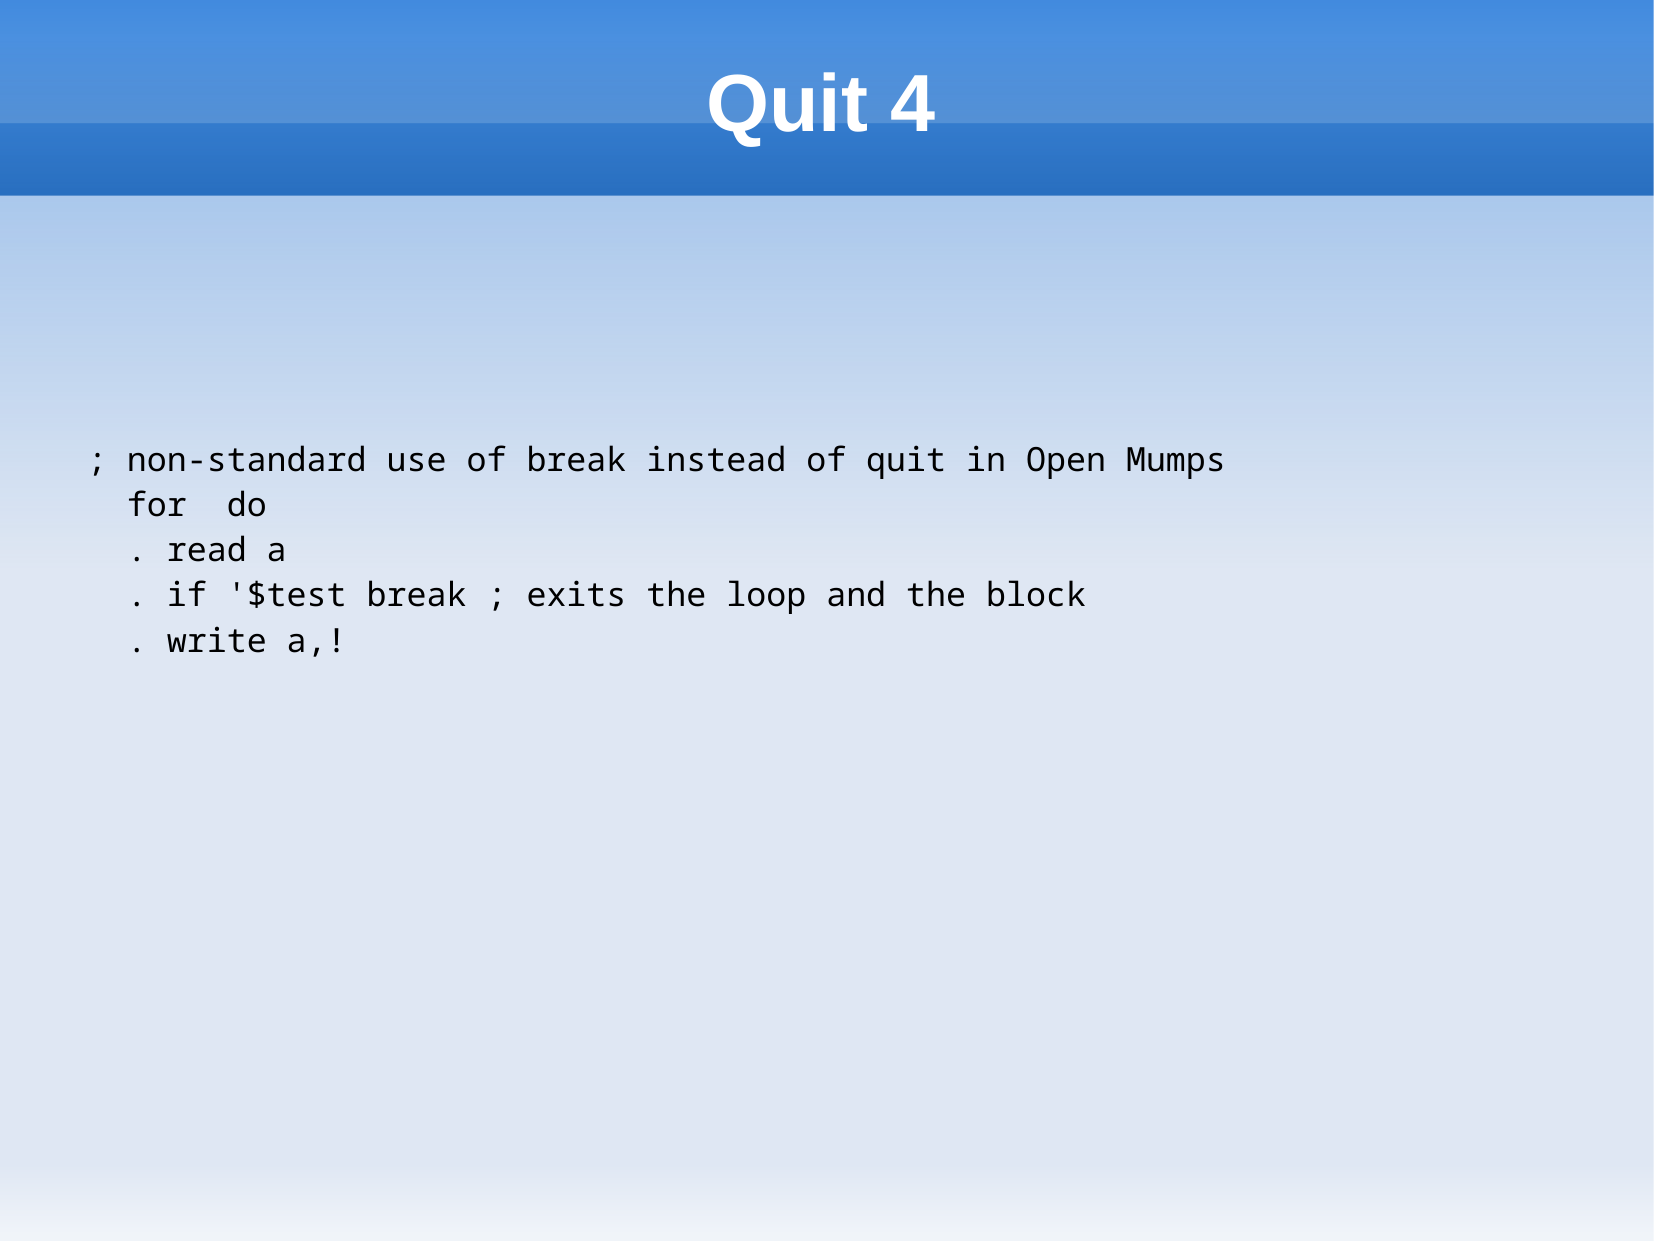

# Quit 4
; non-standard use of break instead of quit in Open Mumps
 for do
 . read a
 . if '$test break ; exits the loop and the block
 . write a,!